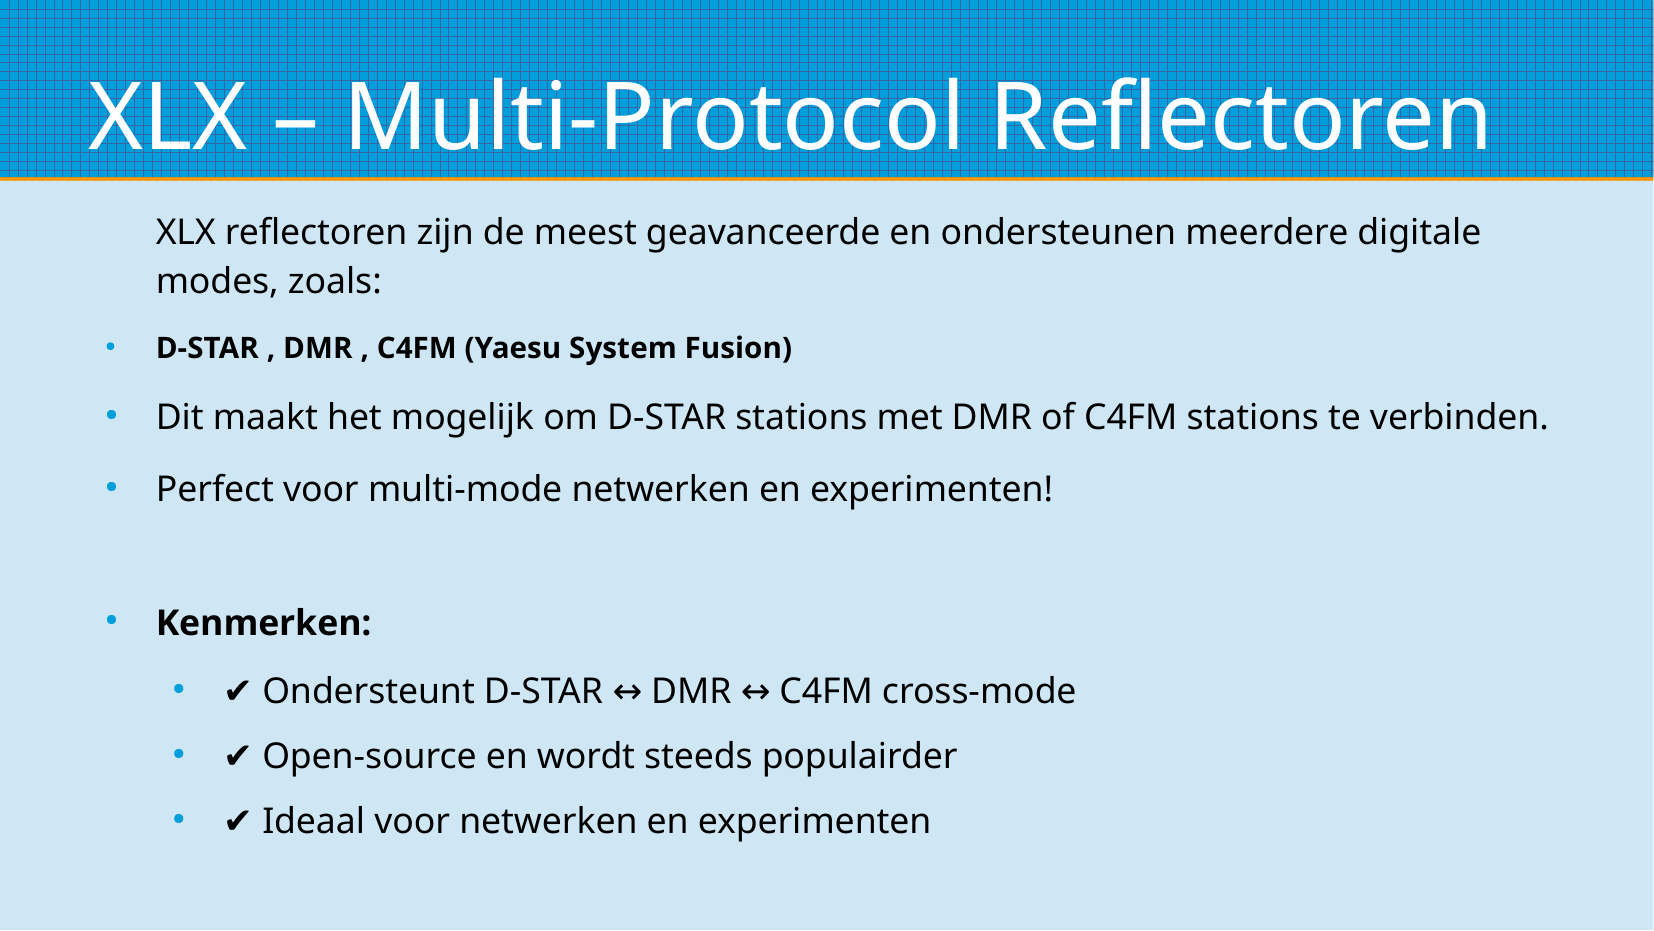

# XLX – Multi-Protocol Reflectoren
XLX reflectoren zijn de meest geavanceerde en ondersteunen meerdere digitale modes, zoals:
D-STAR , DMR , C4FM (Yaesu System Fusion)
Dit maakt het mogelijk om D-STAR stations met DMR of C4FM stations te verbinden.
Perfect voor multi-mode netwerken en experimenten!
Kenmerken:
✔ Ondersteunt D-STAR ↔ DMR ↔ C4FM cross-mode
✔ Open-source en wordt steeds populairder
✔ Ideaal voor netwerken en experimenten